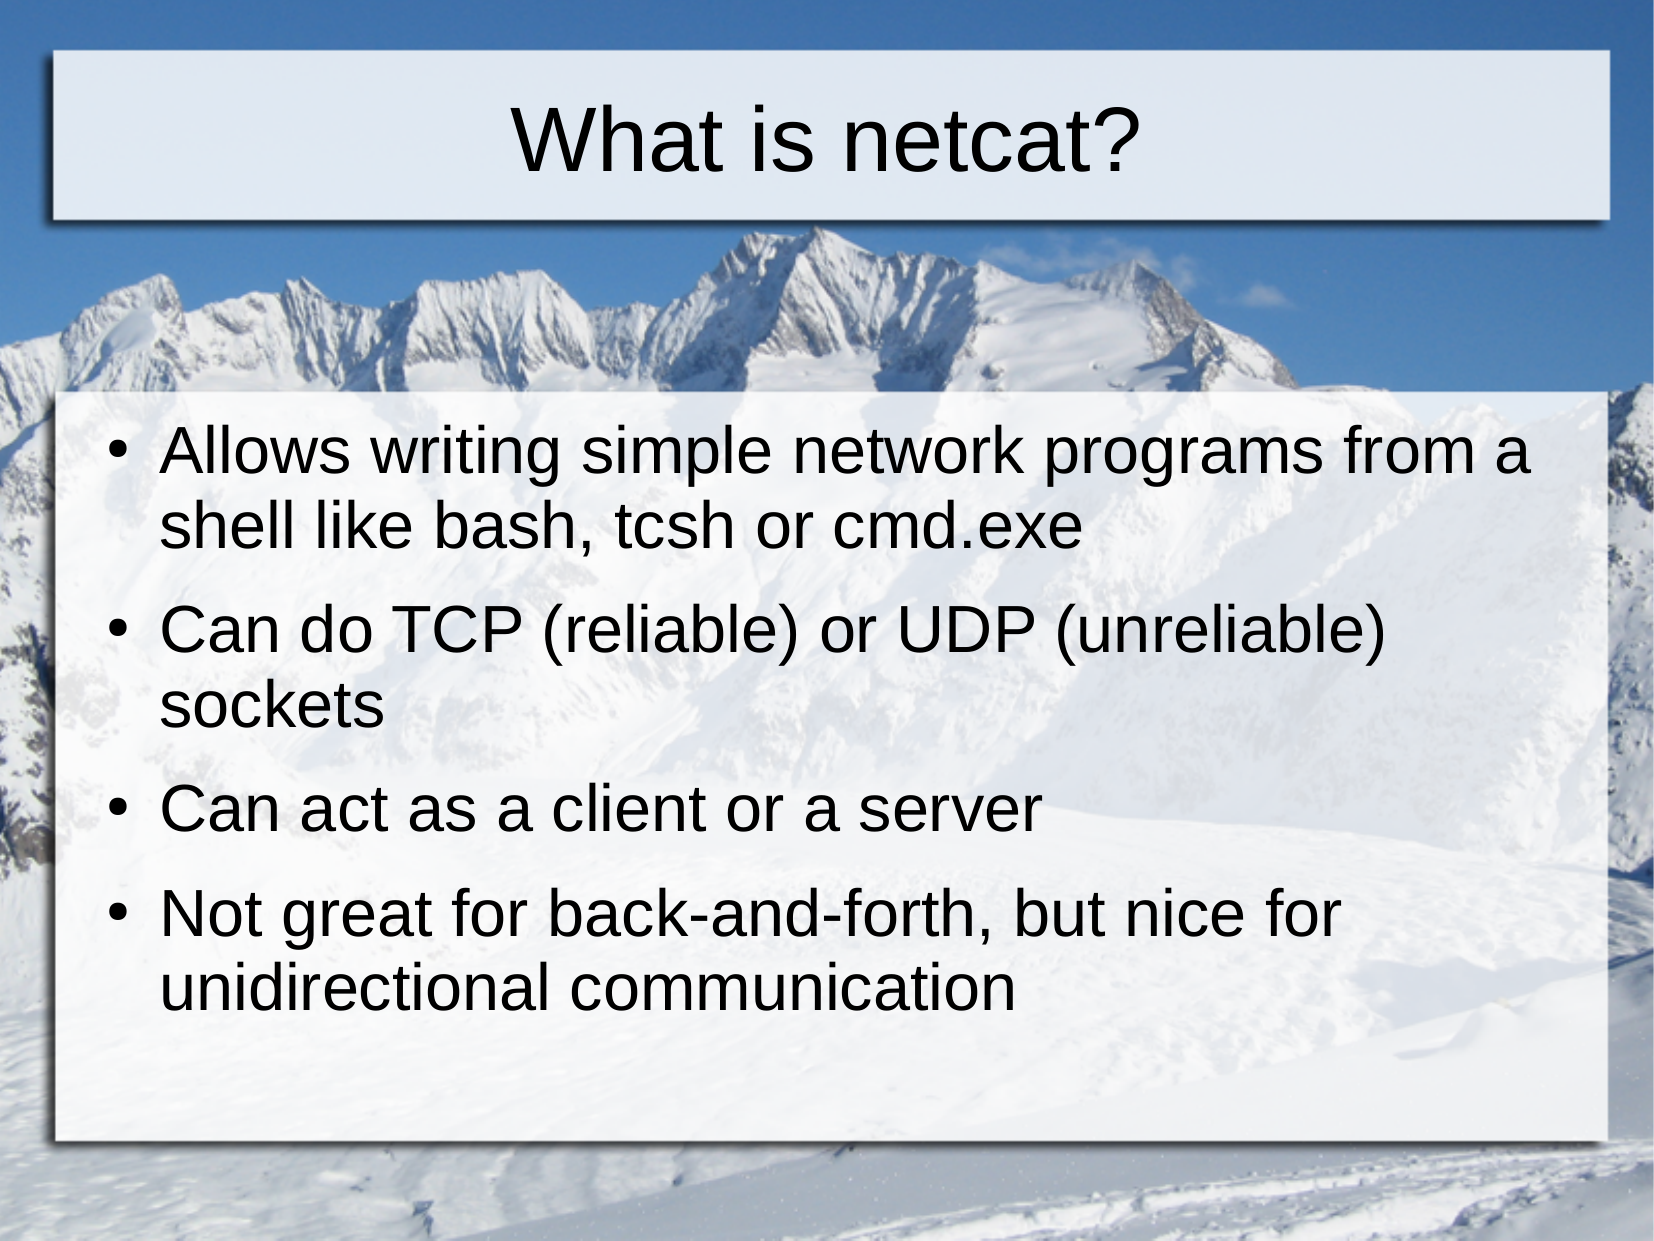

# What is netcat?
Allows writing simple network programs from a shell like bash, tcsh or cmd.exe
Can do TCP (reliable) or UDP (unreliable) sockets
Can act as a client or a server
Not great for back-and-forth, but nice for unidirectional communication